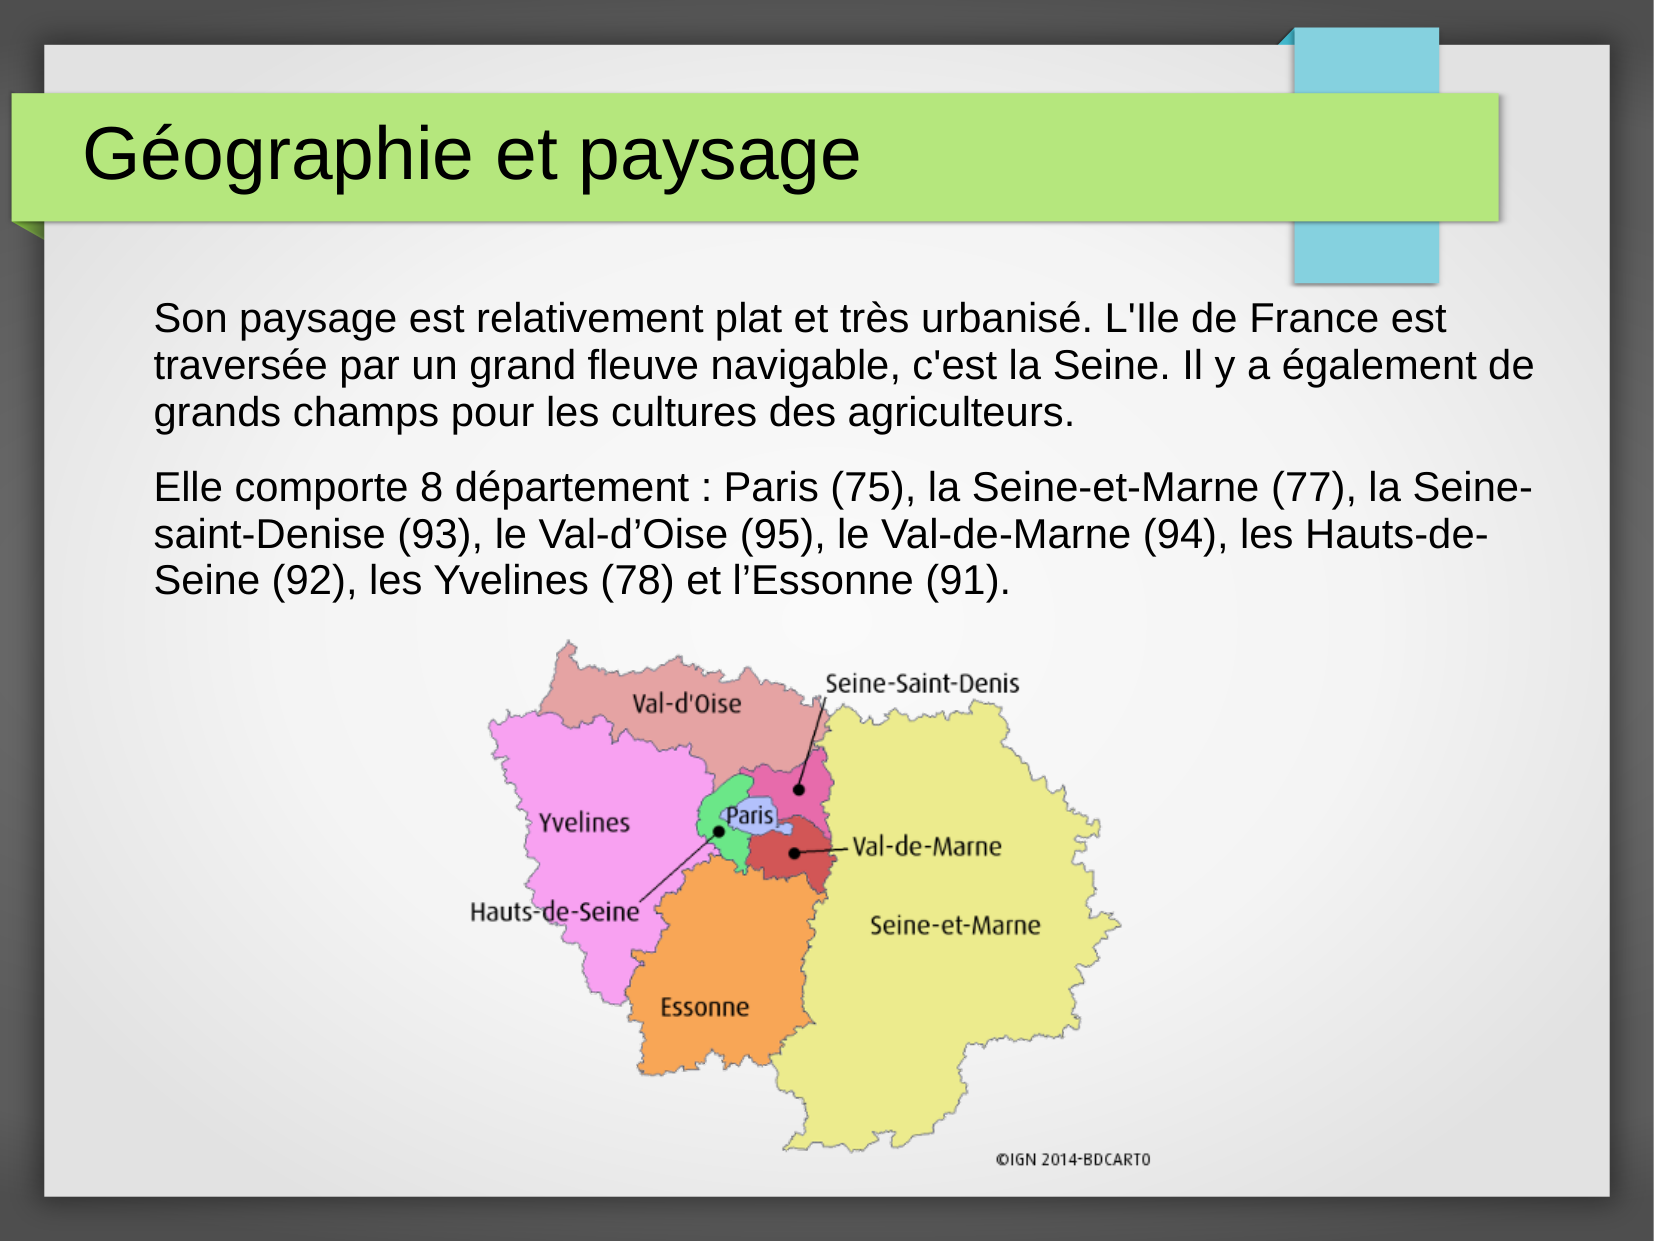

# Géographie et paysage
Son paysage est relativement plat et très urbanisé. L'Ile de France est traversée par un grand fleuve navigable, c'est la Seine. Il y a également de grands champs pour les cultures des agriculteurs.
Elle comporte 8 département : Paris (75), la Seine-et-Marne (77), la Seine-saint-Denise (93), le Val-d’Oise (95), le Val-de-Marne (94), les Hauts-de-Seine (92), les Yvelines (78) et l’Essonne (91).